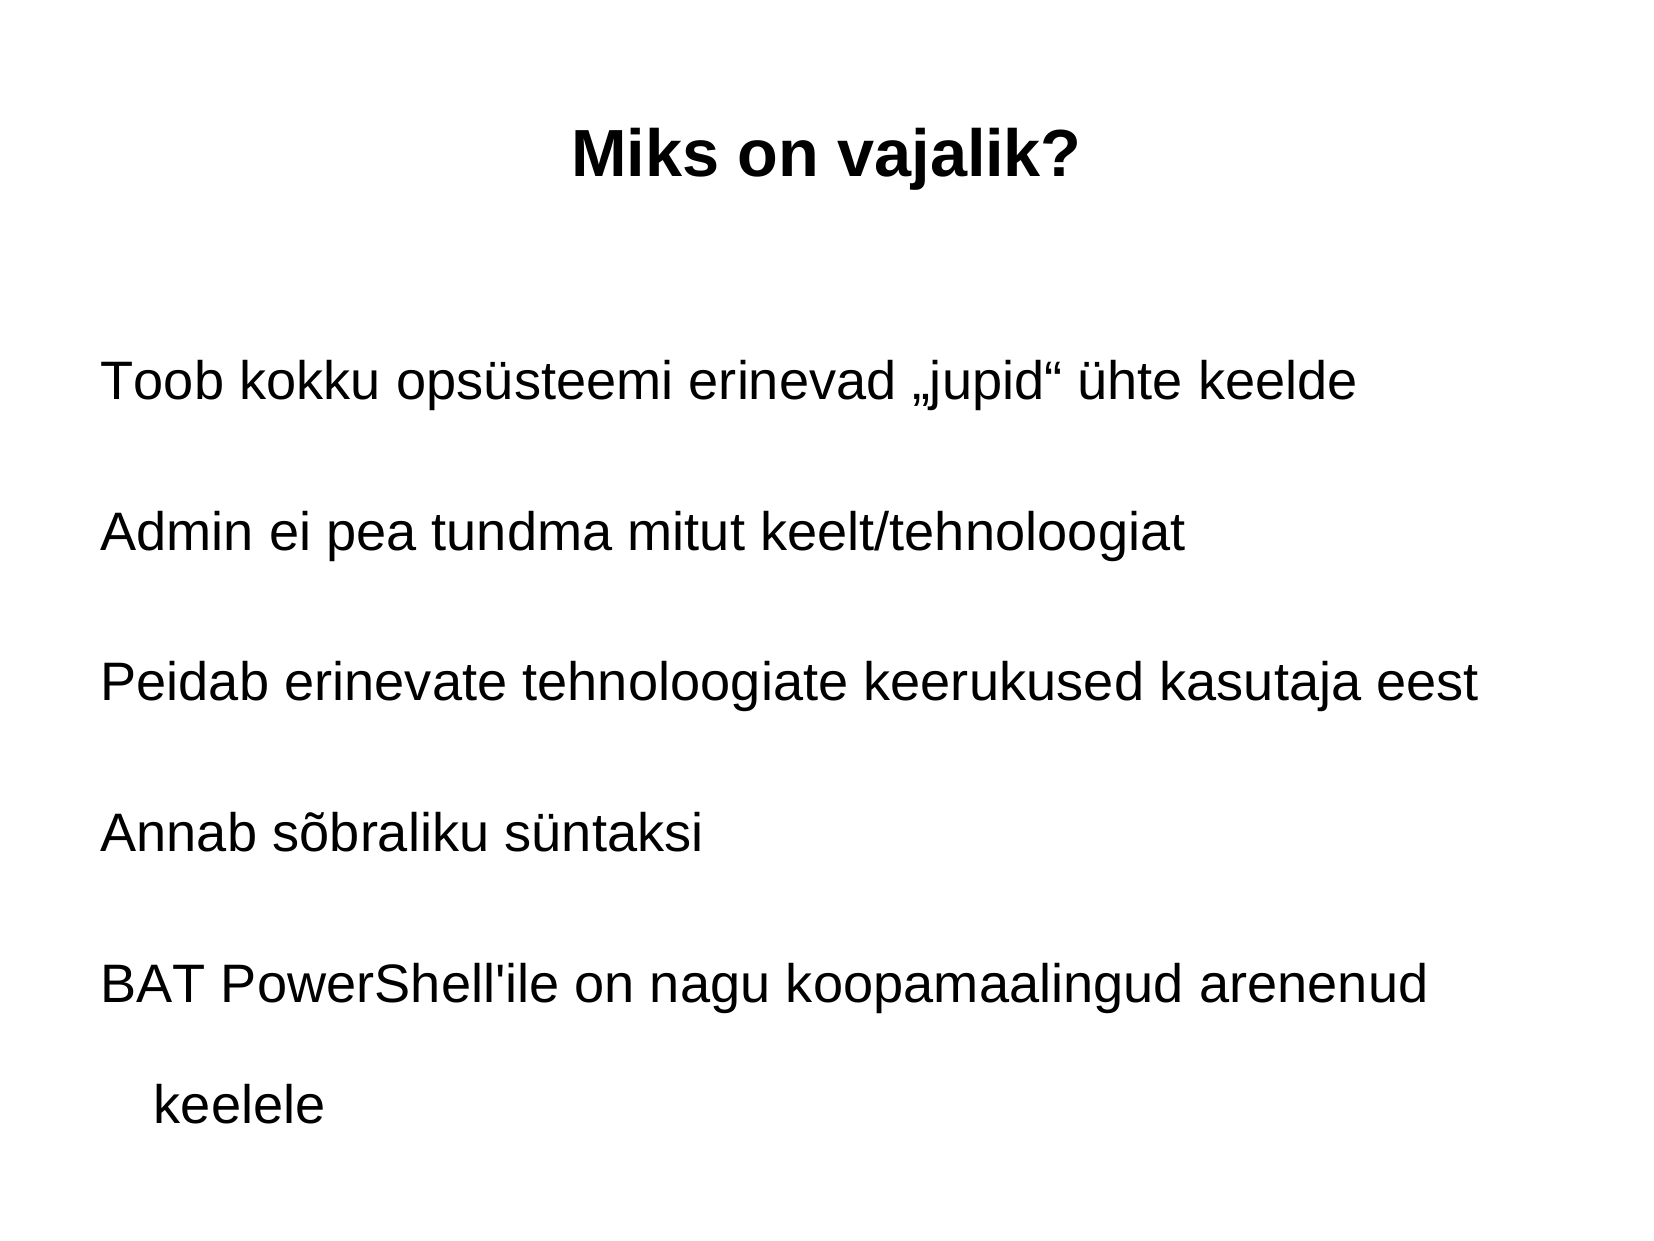

# Miks on vajalik?
Toob kokku opsüsteemi erinevad „jupid“ ühte keelde
Admin ei pea tundma mitut keelt/tehnoloogiat
Peidab erinevate tehnoloogiate keerukused kasutaja eest
Annab sõbraliku süntaksi
BAT PowerShell'ile on nagu koopamaalingud arenenud keelele